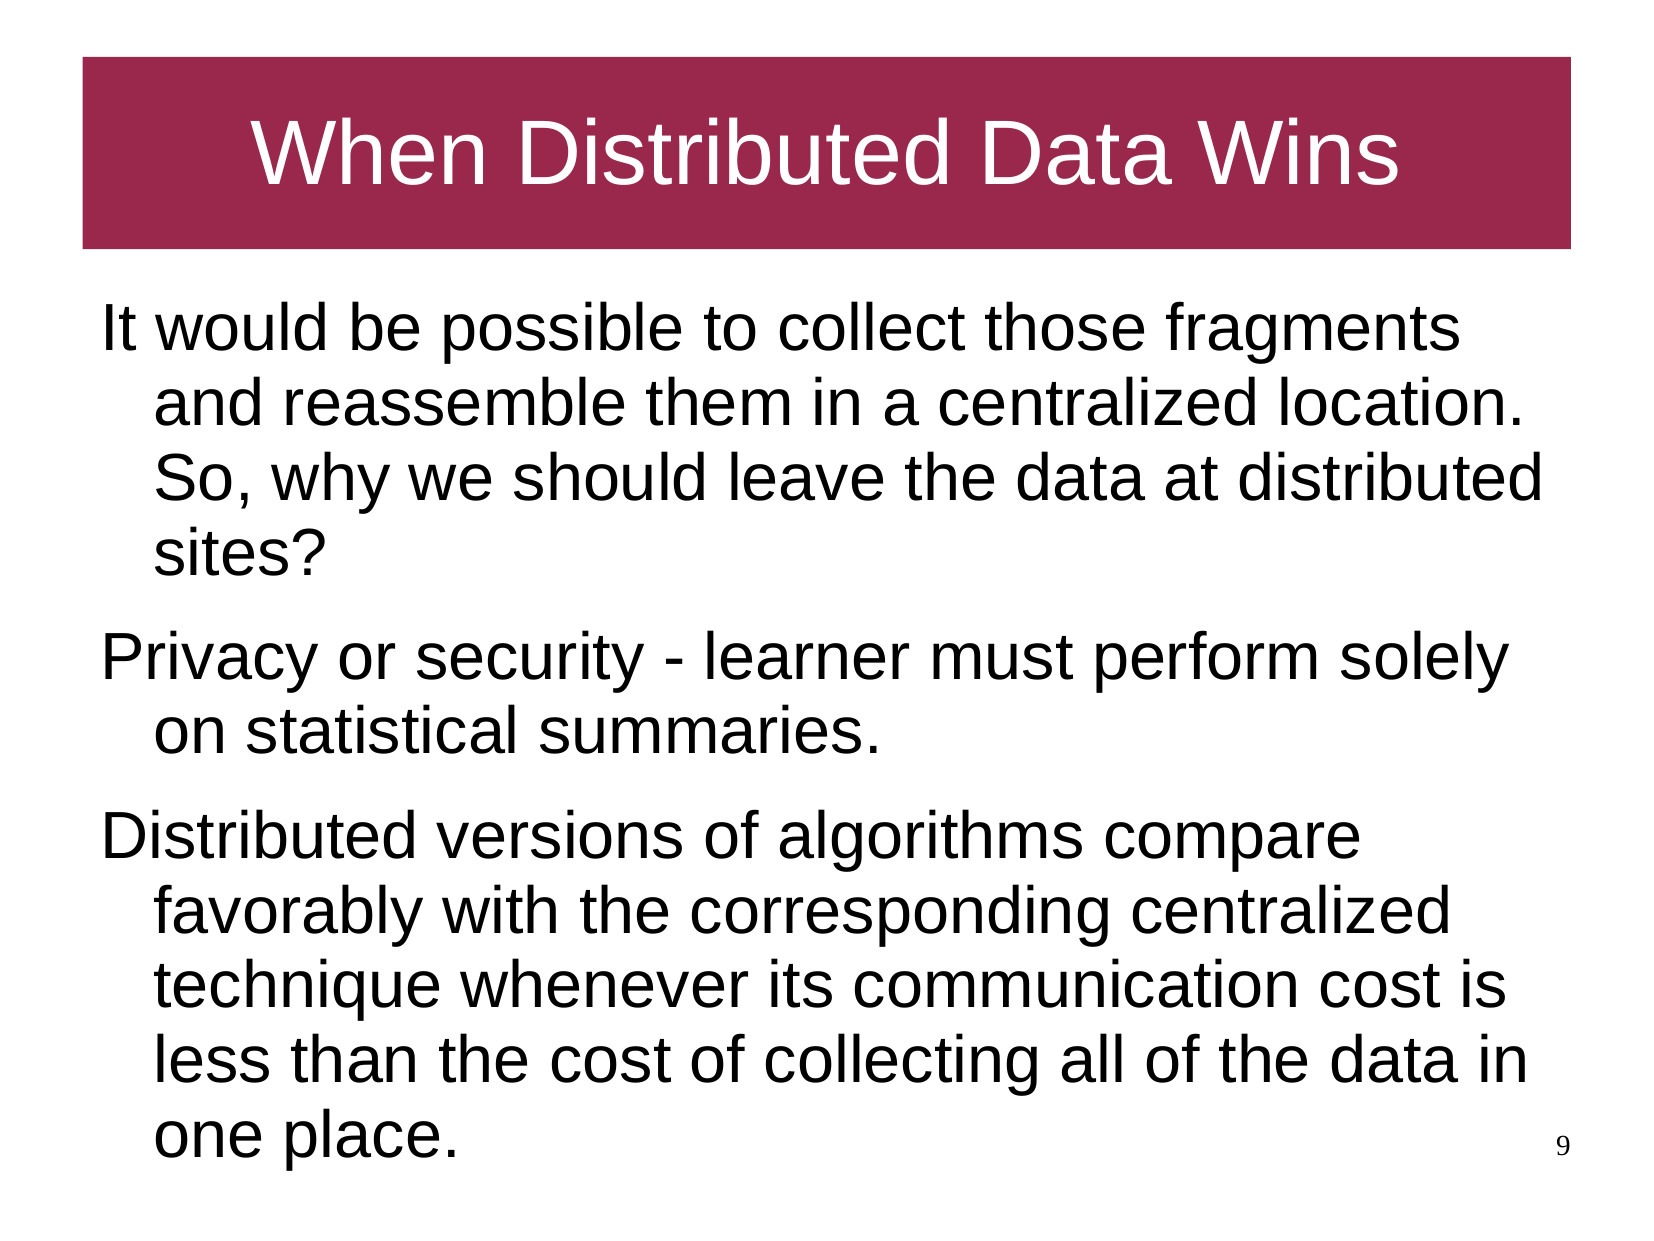

# When Distributed Data Wins
It would be possible to collect those fragments and reassemble them in a centralized location. So, why we should leave the data at distributed sites?
Privacy or security - learner must perform solely on statistical summaries.
Distributed versions of algorithms compare favorably with the corresponding centralized technique whenever its communication cost is less than the cost of collecting all of the data in one place.
9